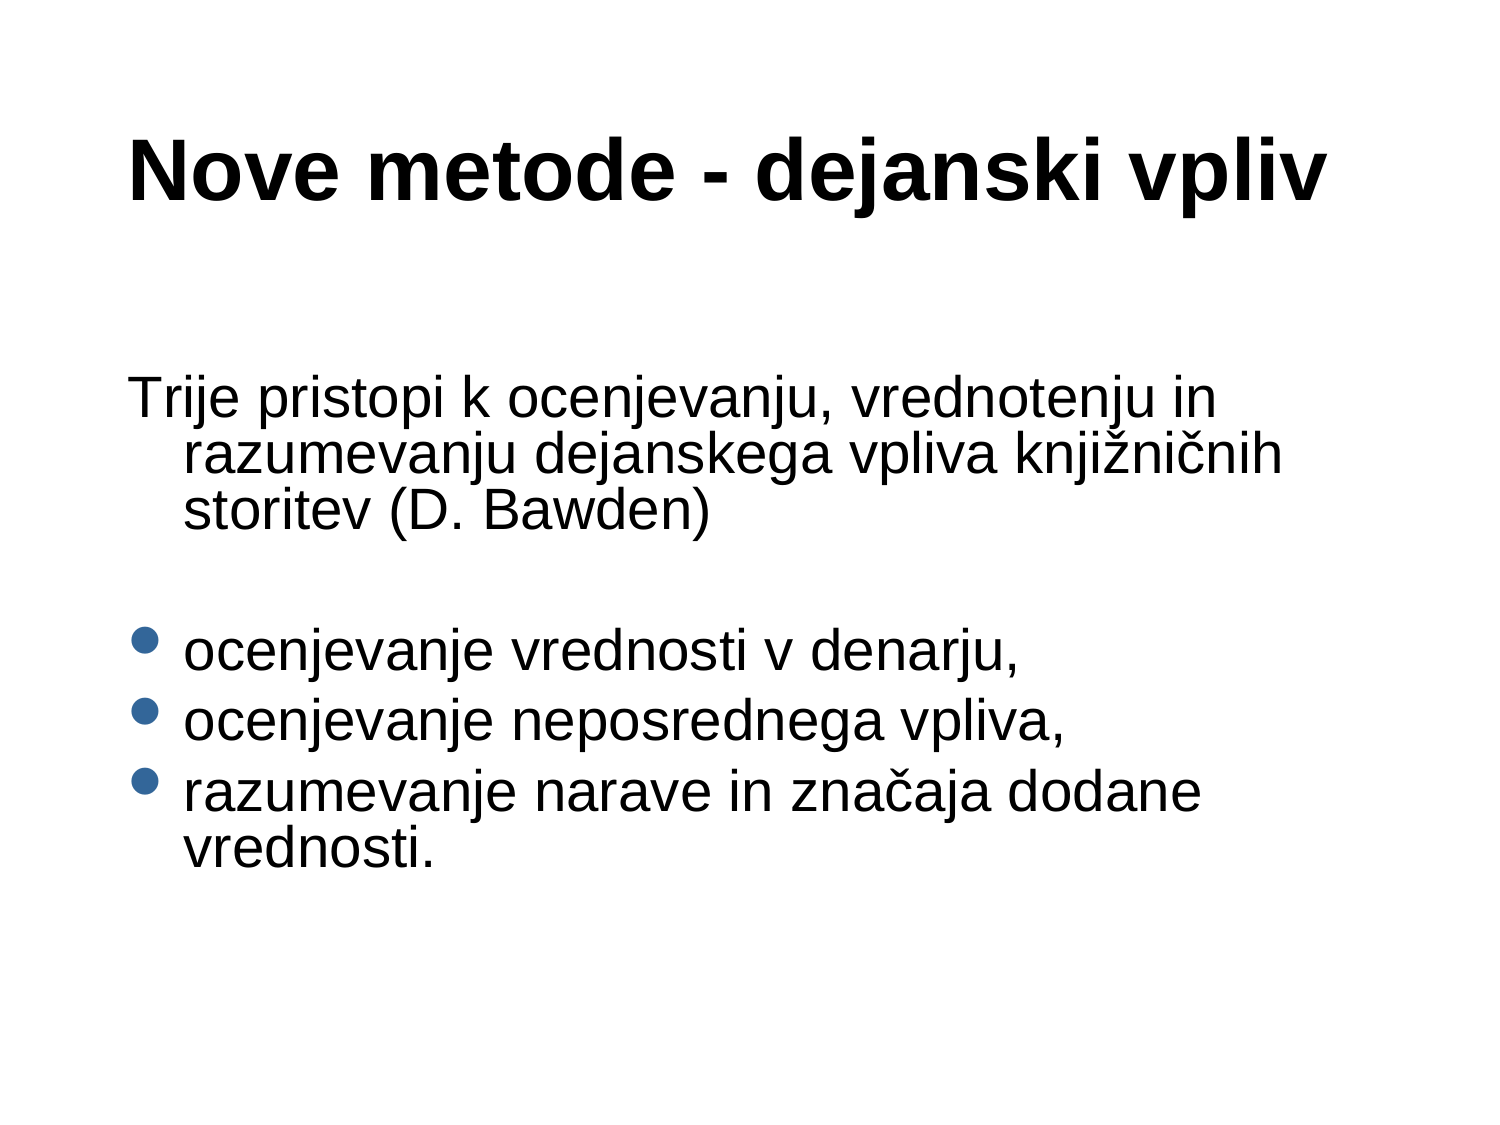

# Nove metode - dejanski vpliv
Trije pristopi k ocenjevanju, vrednotenju in razumevanju dejanskega vpliva knjižničnih storitev (D. Bawden)
ocenjevanje vrednosti v denarju,
ocenjevanje neposrednega vpliva,
razumevanje narave in značaja dodane vrednosti.
Primoz Juznic, BINK, FF, Univerza v Ljubljani